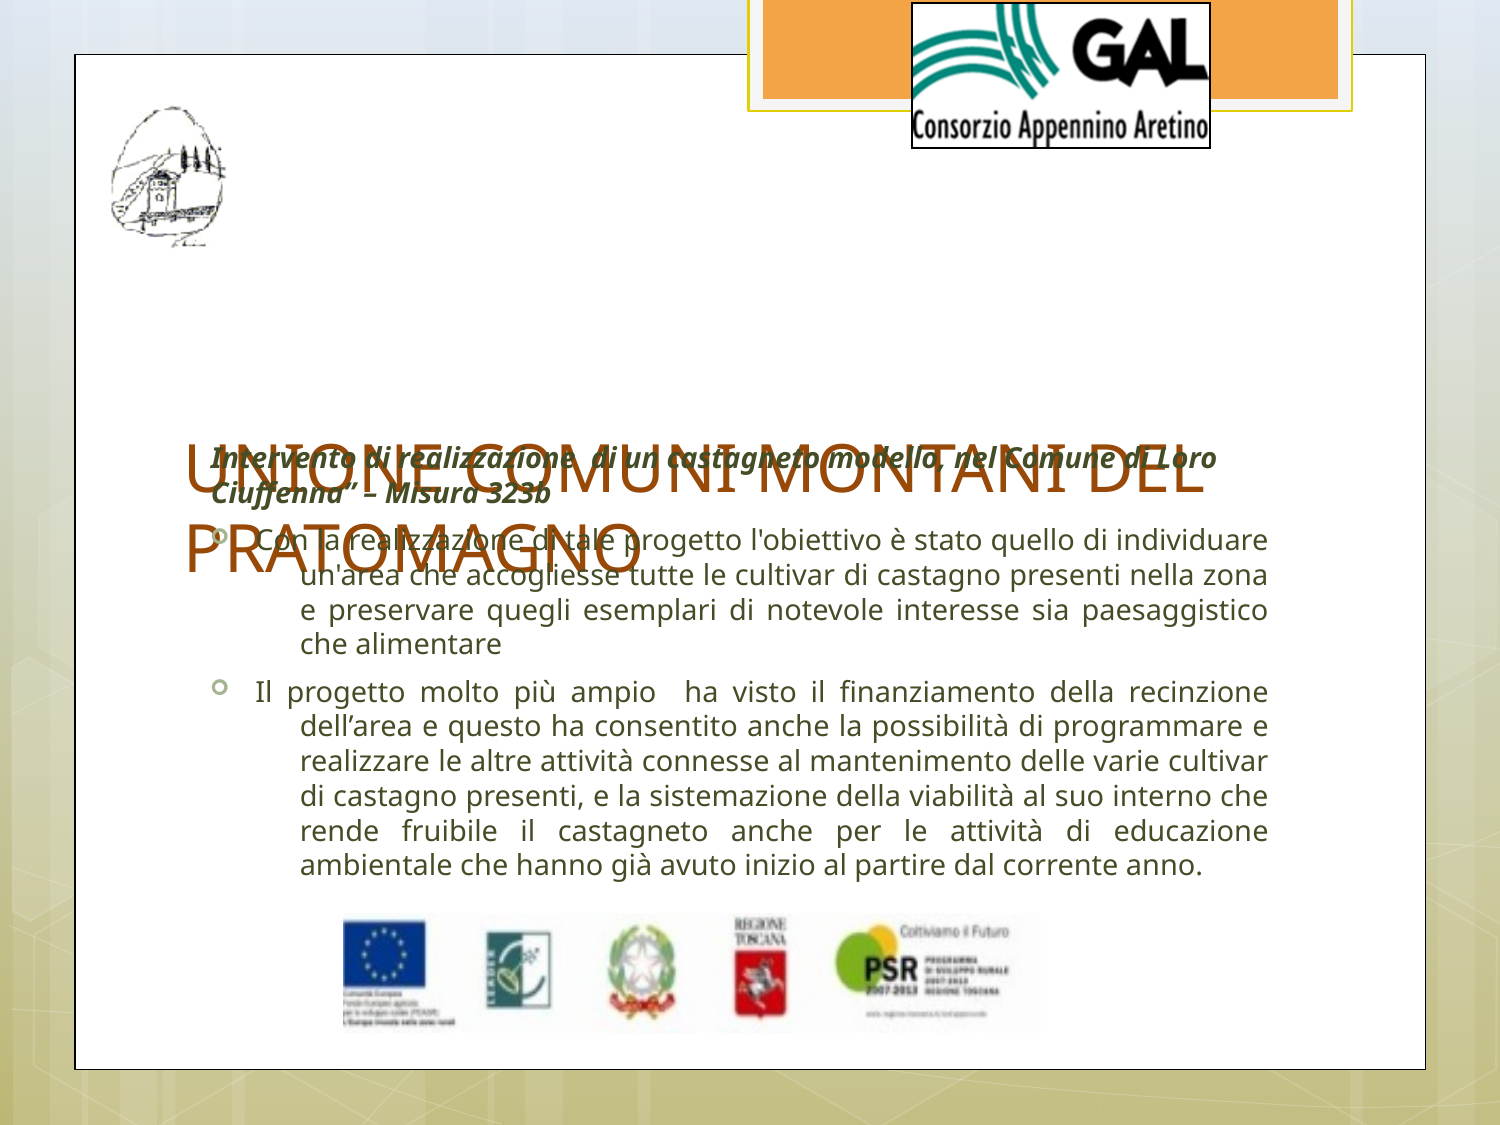

# UNIONE COMUNI MONTANI DEL PRATOMAGNO
Intervento di realizzazione di un castagneto modello, nel Comune di Loro Ciuffenna” – Misura 323b
Con la realizzazione di tale progetto l'obiettivo è stato quello di individuare un'area che accogliesse tutte le cultivar di castagno presenti nella zona e preservare quegli esemplari di notevole interesse sia paesaggistico che alimentare
Il progetto molto più ampio ha visto il finanziamento della recinzione dell’area e questo ha consentito anche la possibilità di programmare e realizzare le altre attività connesse al mantenimento delle varie cultivar di castagno presenti, e la sistemazione della viabilità al suo interno che rende fruibile il castagneto anche per le attività di educazione ambientale che hanno già avuto inizio al partire dal corrente anno.